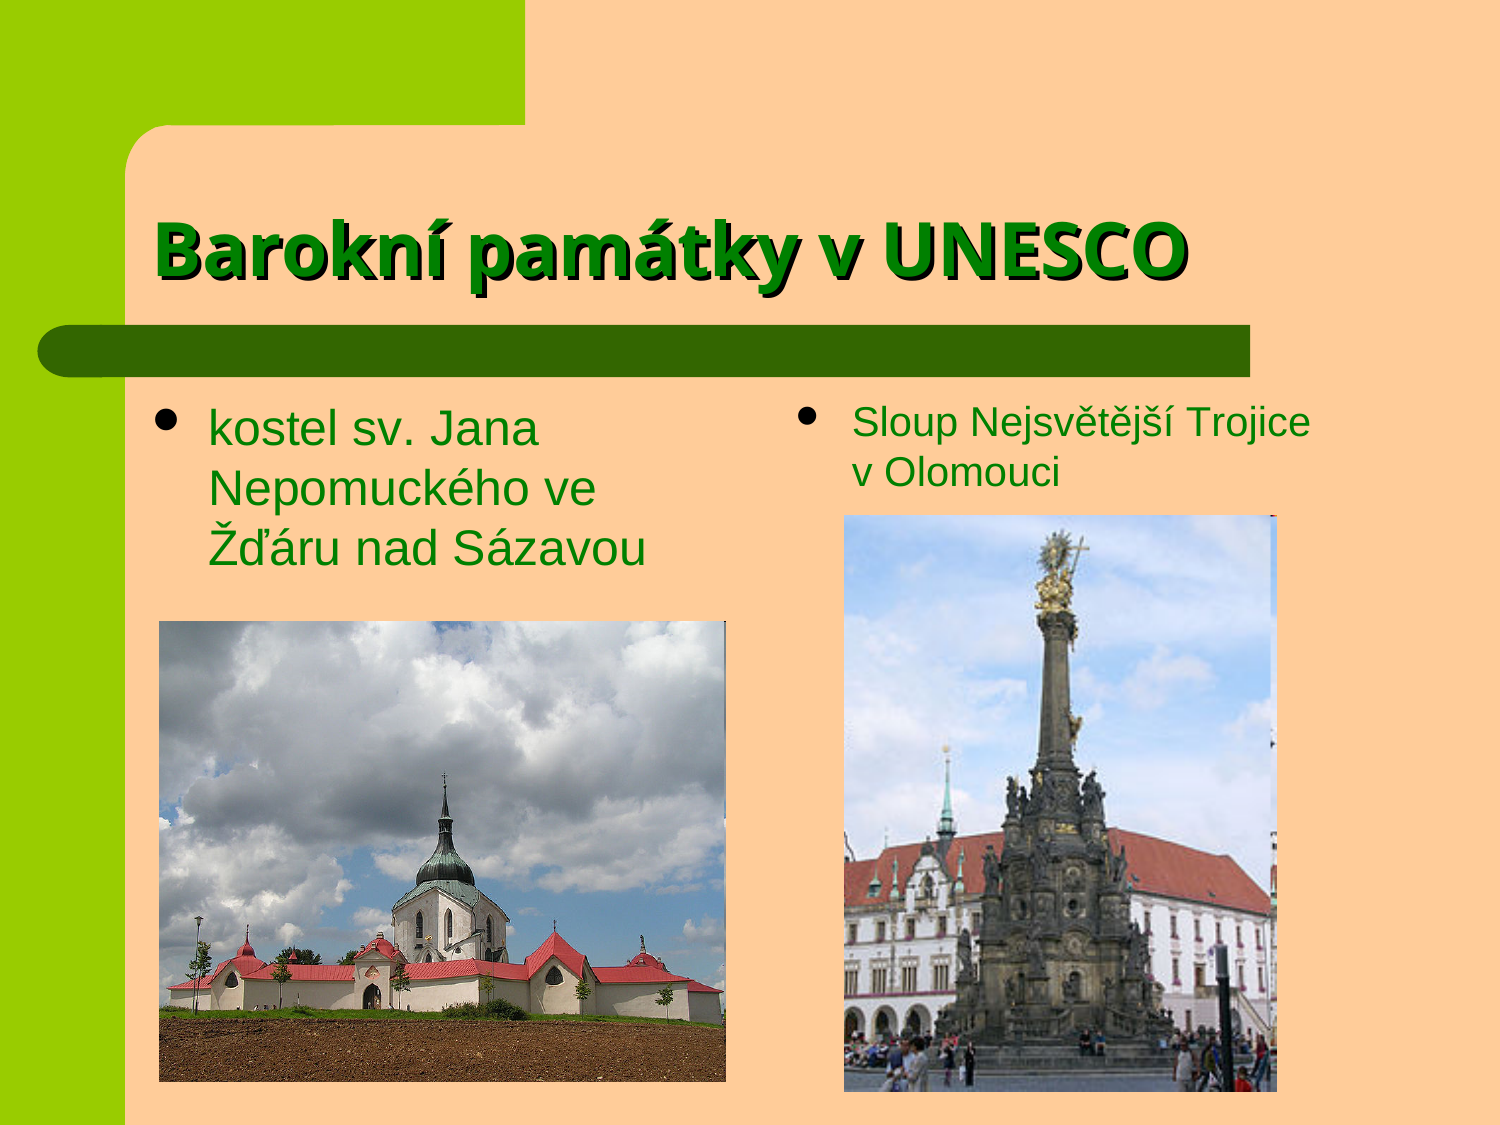

# Barokní památky v UNESCO
kostel sv. Jana Nepomuckého ve Žďáru nad Sázavou
Sloup Nejsvětější Trojice
v Olomouci